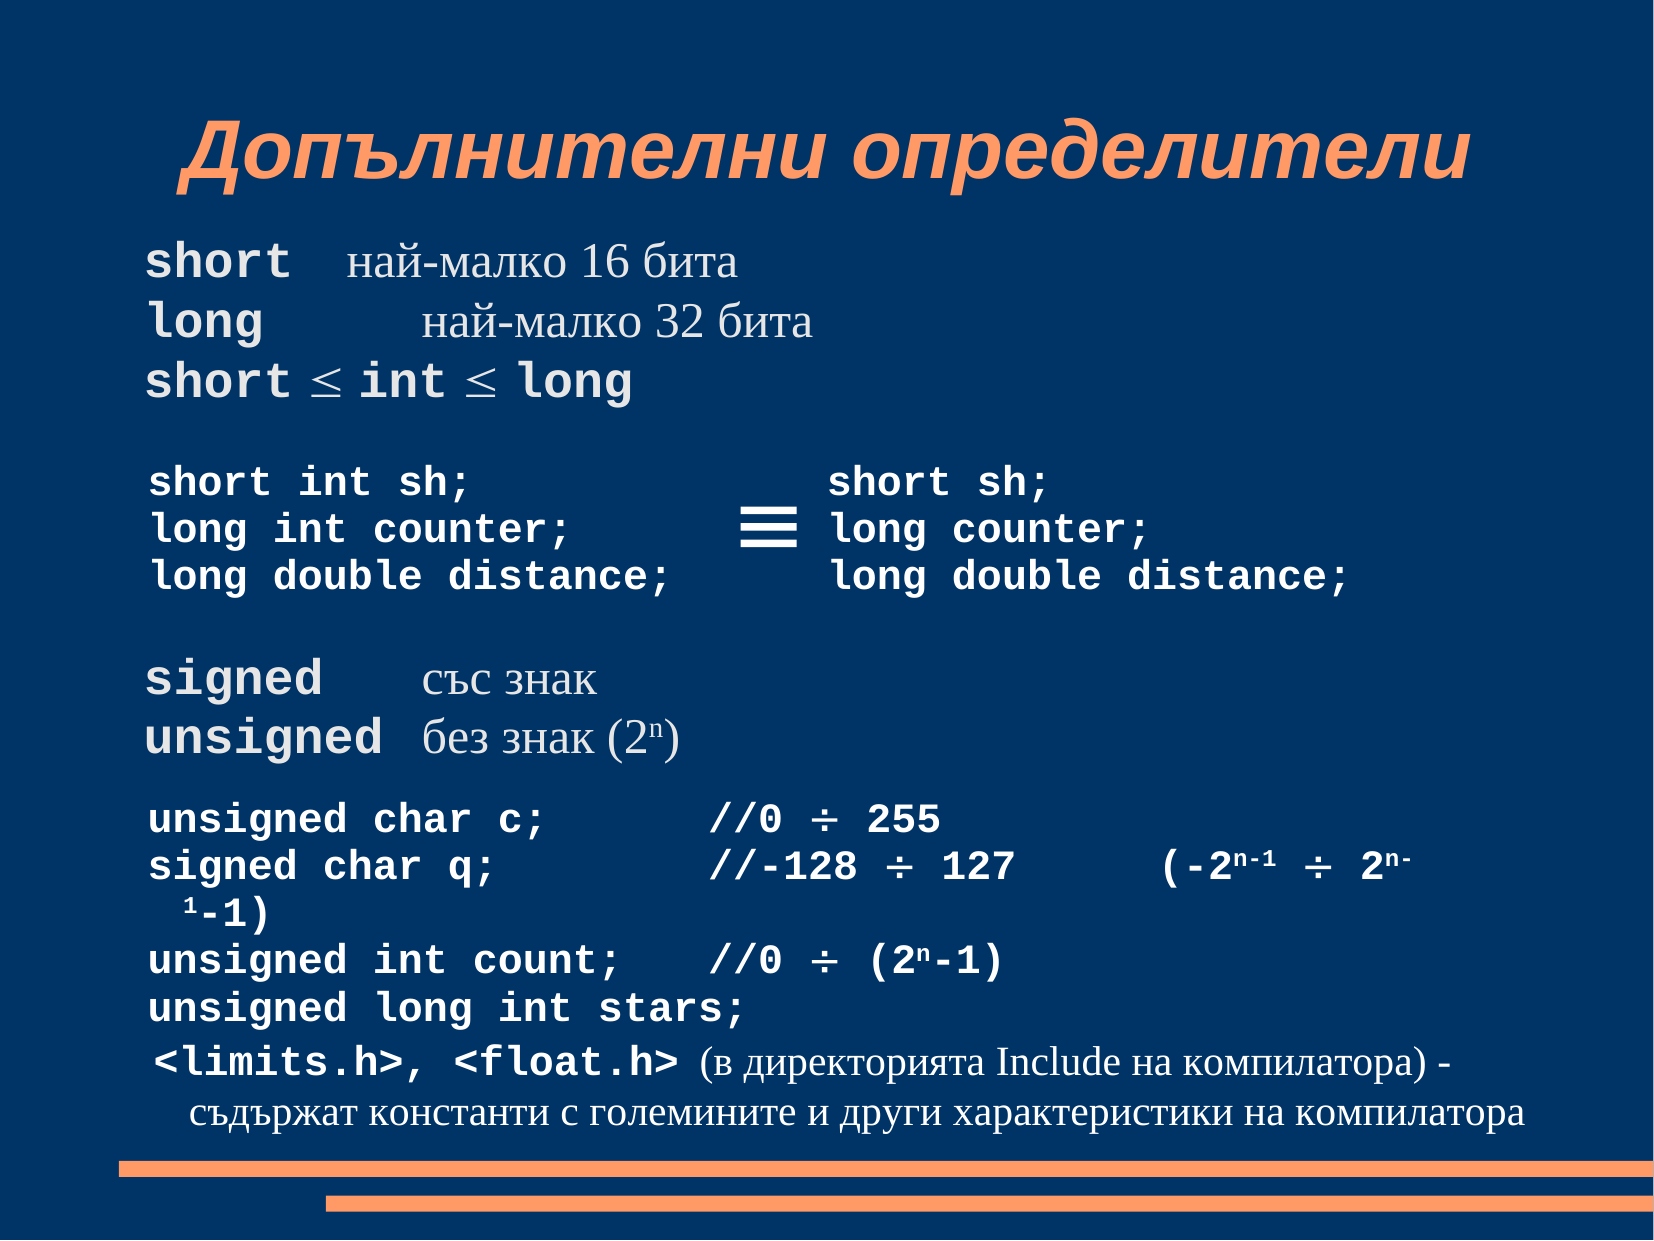

# Допълнителни определители
short 	най-малко 16 бита
long 		най-малко 32 бита
short  int  long
short int sh;
long int counter;
long double distance;

short sh;
long counter;
long double distance;
signed 		със знак
unsigned 	без знак (2n)
unsigned char c; 		//0  255
signed char q; 		//-128  127		(-2n-1  2n-1-1)
unsigned int count; 	//0  (2n-1)
unsigned long int stars;
<limits.h>, <float.h> (в директорията Include на компилатора) - съдържат константи с големините и други характеристики на компилатора